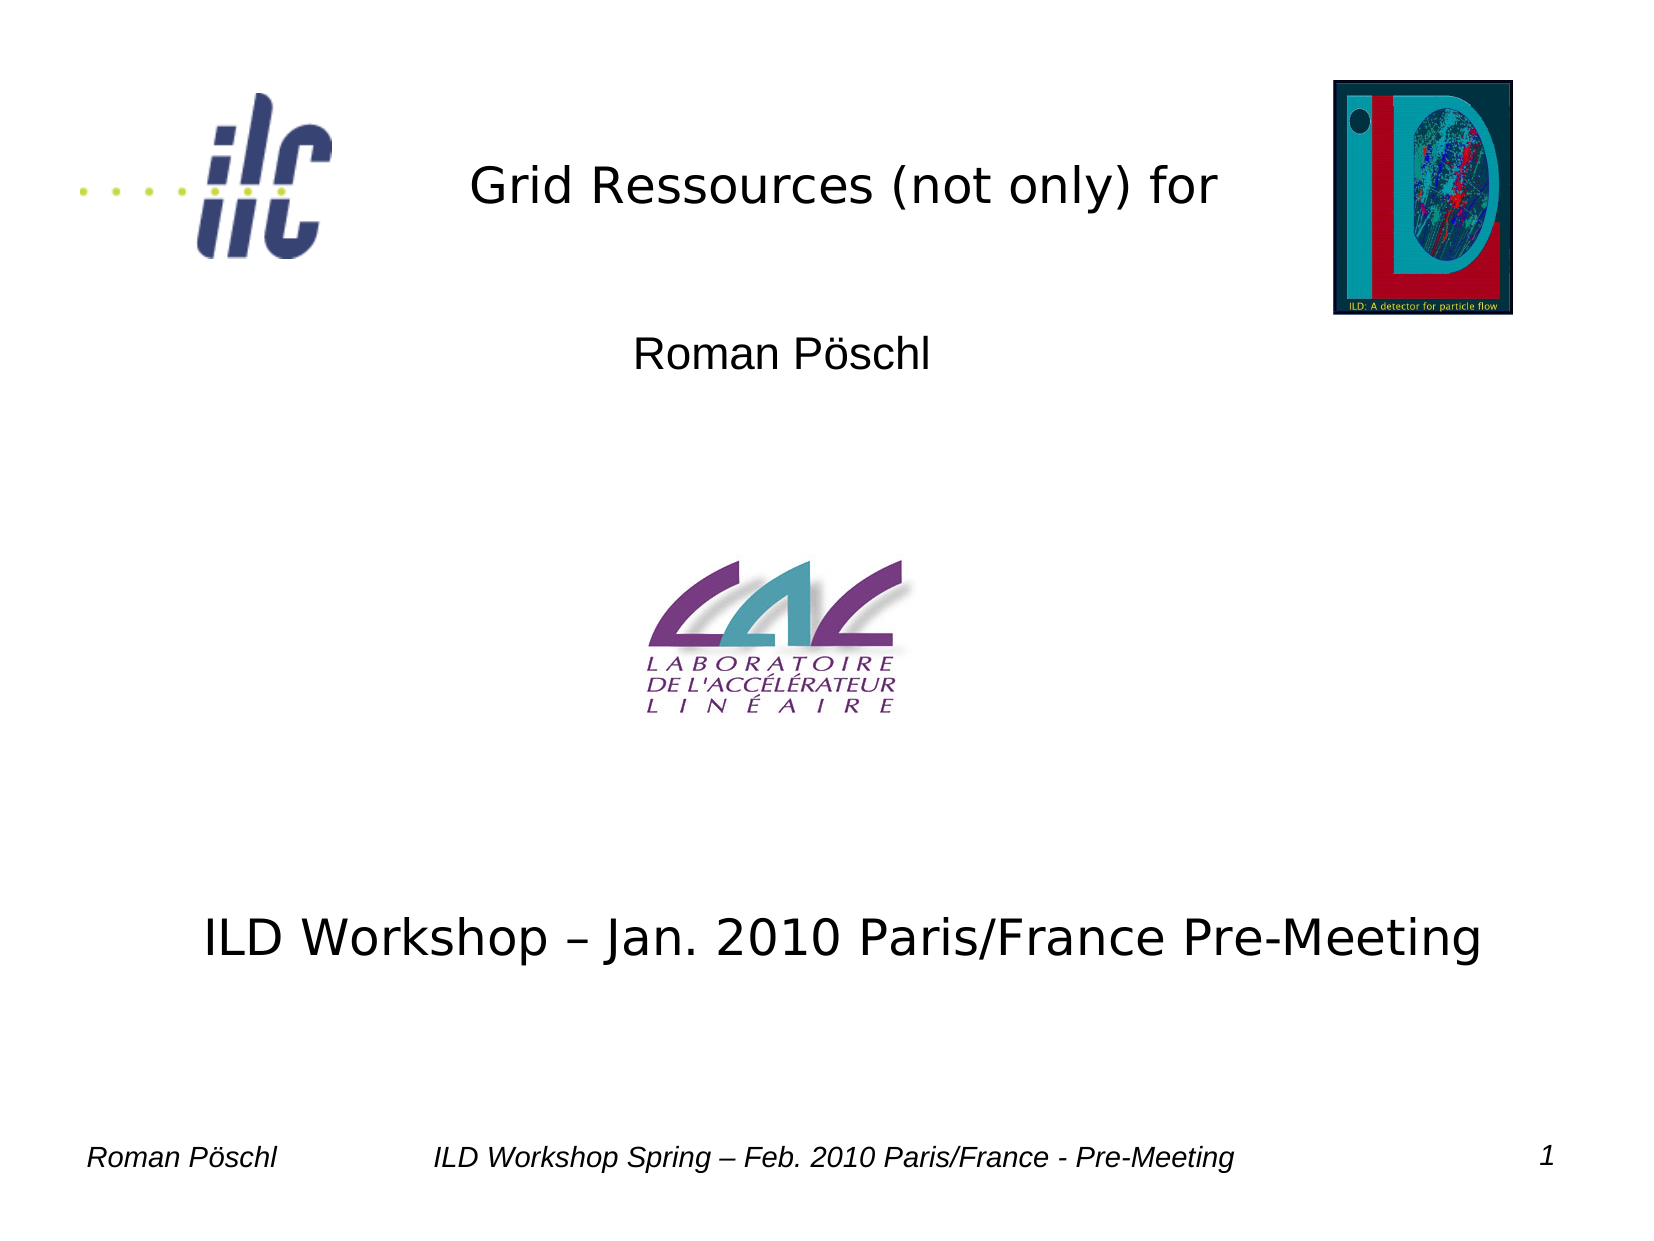

Grid Ressources (not only) for
 Roman Pöschl
 ILD Workshop – Jan. 2010 Paris/France Pre-Meeting